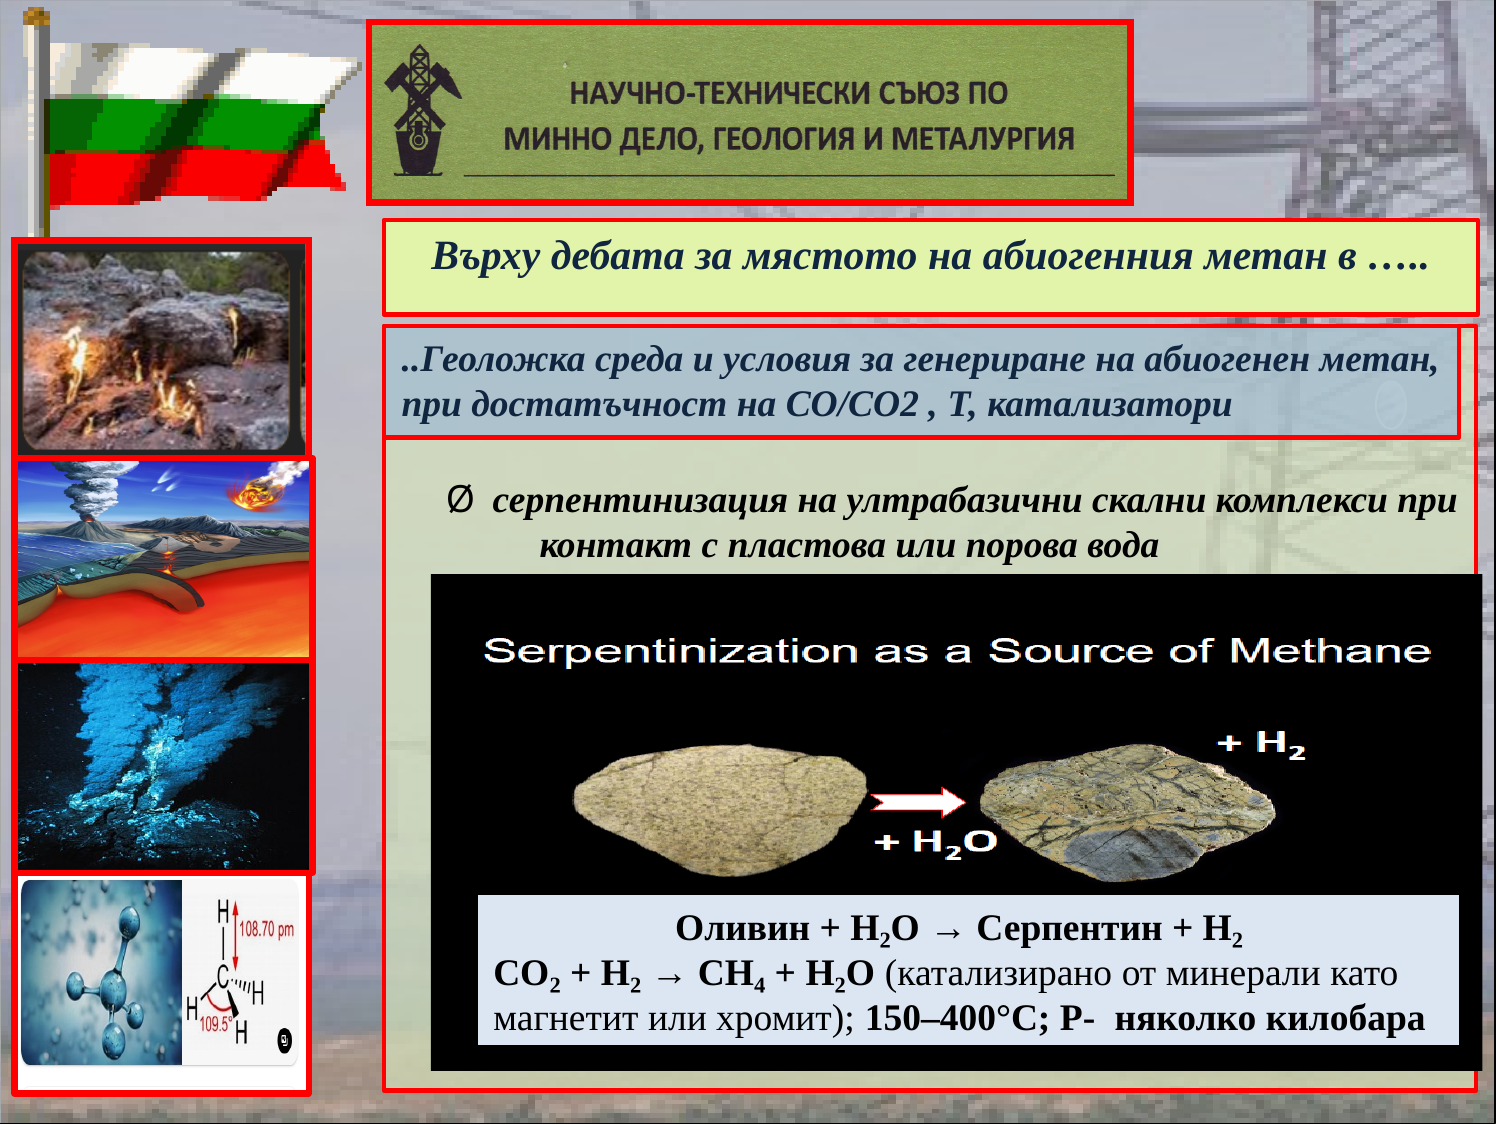

Върху дебата за мястото на абиогенния метан в …..
..Геоложка среда и условия за генериране на абиогенен метан, при достатъчност на СО/СО2 , Т, катализатори
серпентинизация на ултрабазични скални комплекси при контакт с пластова или порова вода
Оливин + H₂O → Серпентин + H₂
CO₂ + H₂ → CH₄ + H₂O (катализирано от минерали като магнетит или хромит); 150–400°C; Р- няколко килобара